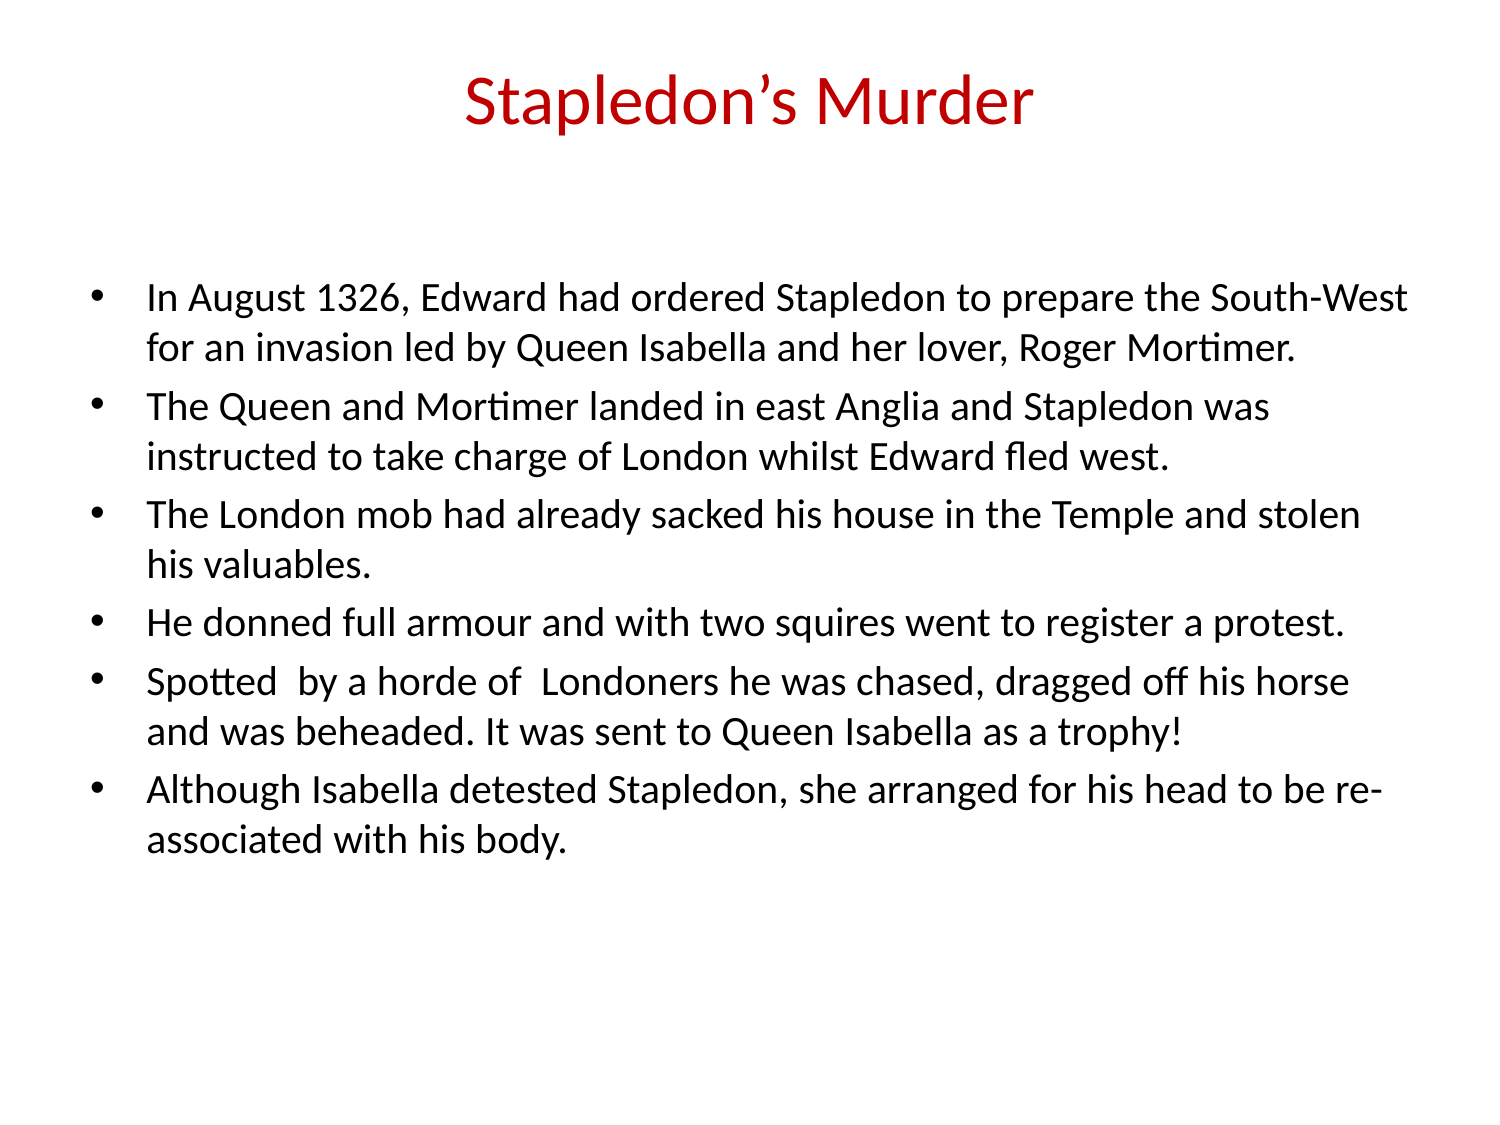

# Stapledon’s Murder
In August 1326, Edward had ordered Stapledon to prepare the South-West for an invasion led by Queen Isabella and her lover, Roger Mortimer.
The Queen and Mortimer landed in east Anglia and Stapledon was instructed to take charge of London whilst Edward fled west.
The London mob had already sacked his house in the Temple and stolen his valuables.
He donned full armour and with two squires went to register a protest.
Spotted by a horde of Londoners he was chased, dragged off his horse and was beheaded. It was sent to Queen Isabella as a trophy!
Although Isabella detested Stapledon, she arranged for his head to be re-associated with his body.